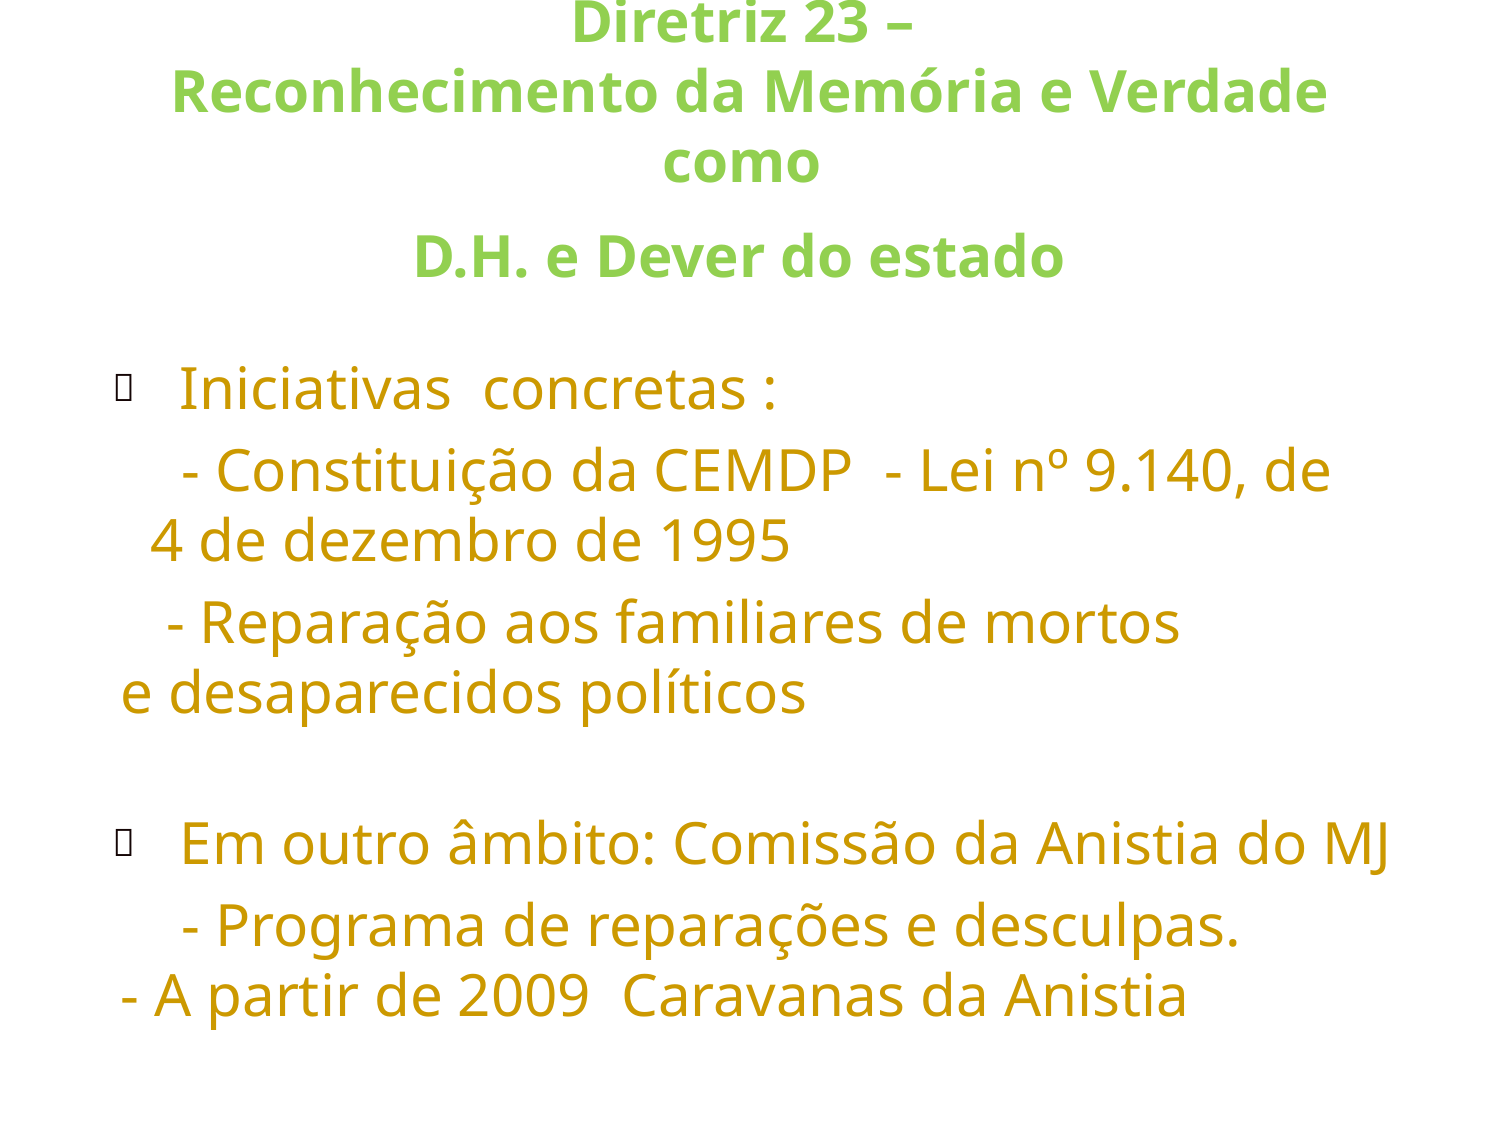

# Diretriz 23 – Reconhecimento da Memória e Verdade como D.H. e Dever do estado
Iniciativas concretas :
 - Constituição da CEMDP - Lei nº 9.140, de
 4 de dezembro de 1995
 - Reparação aos familiares de mortos
 e desaparecidos políticos
Em outro âmbito: Comissão da Anistia do MJ
 - Programa de reparações e desculpas.
 - A partir de 2009 Caravanas da Anistia